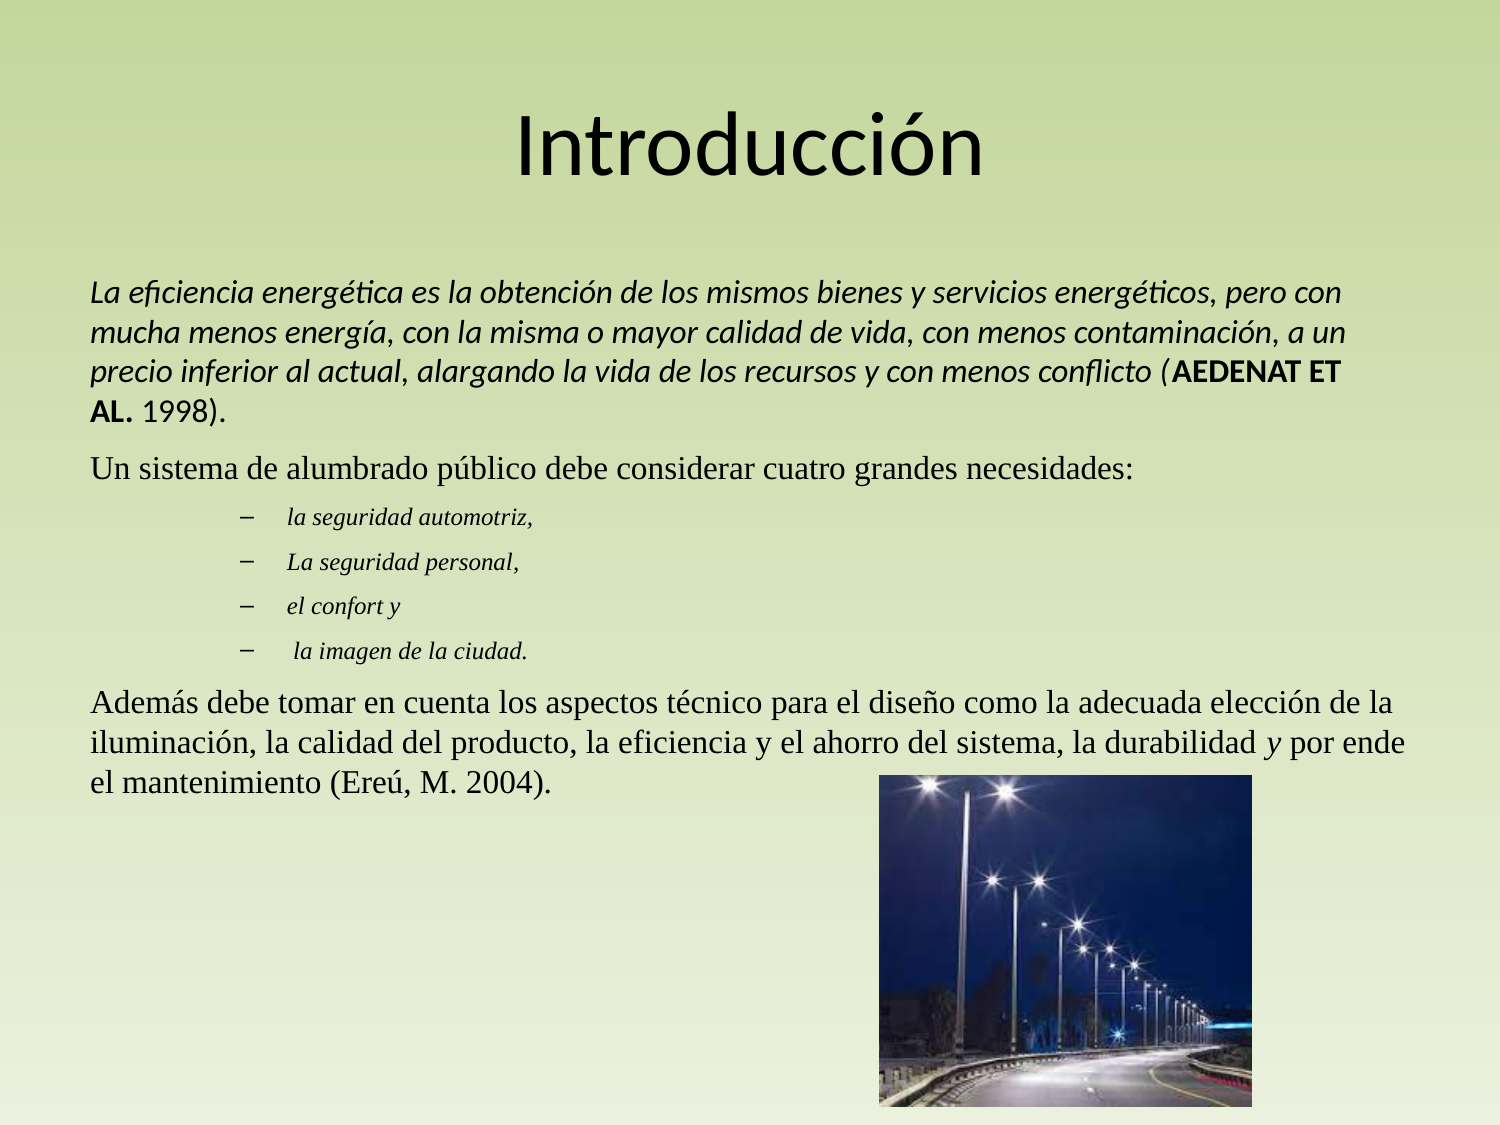

# Introducción
La eficiencia energética es la obtención de los mismos bienes y servicios energéticos, pero con mucha menos energía, con la misma o mayor calidad de vida, con menos contaminación, a un precio inferior al actual, alargando la vida de los recursos y con menos conflicto (AEDENAT et al. 1998).
Un sistema de alumbrado público debe considerar cuatro grandes necesidades:
la seguridad automotriz,
La seguridad personal,
el confort y
 la imagen de la ciudad.
Además debe tomar en cuenta los aspectos técnico para el diseño como la adecuada elección de la iluminación, la calidad del producto, la eficiencia y el ahorro del sistema, la durabilidad y por ende el mantenimiento (Ereú, M. 2004).